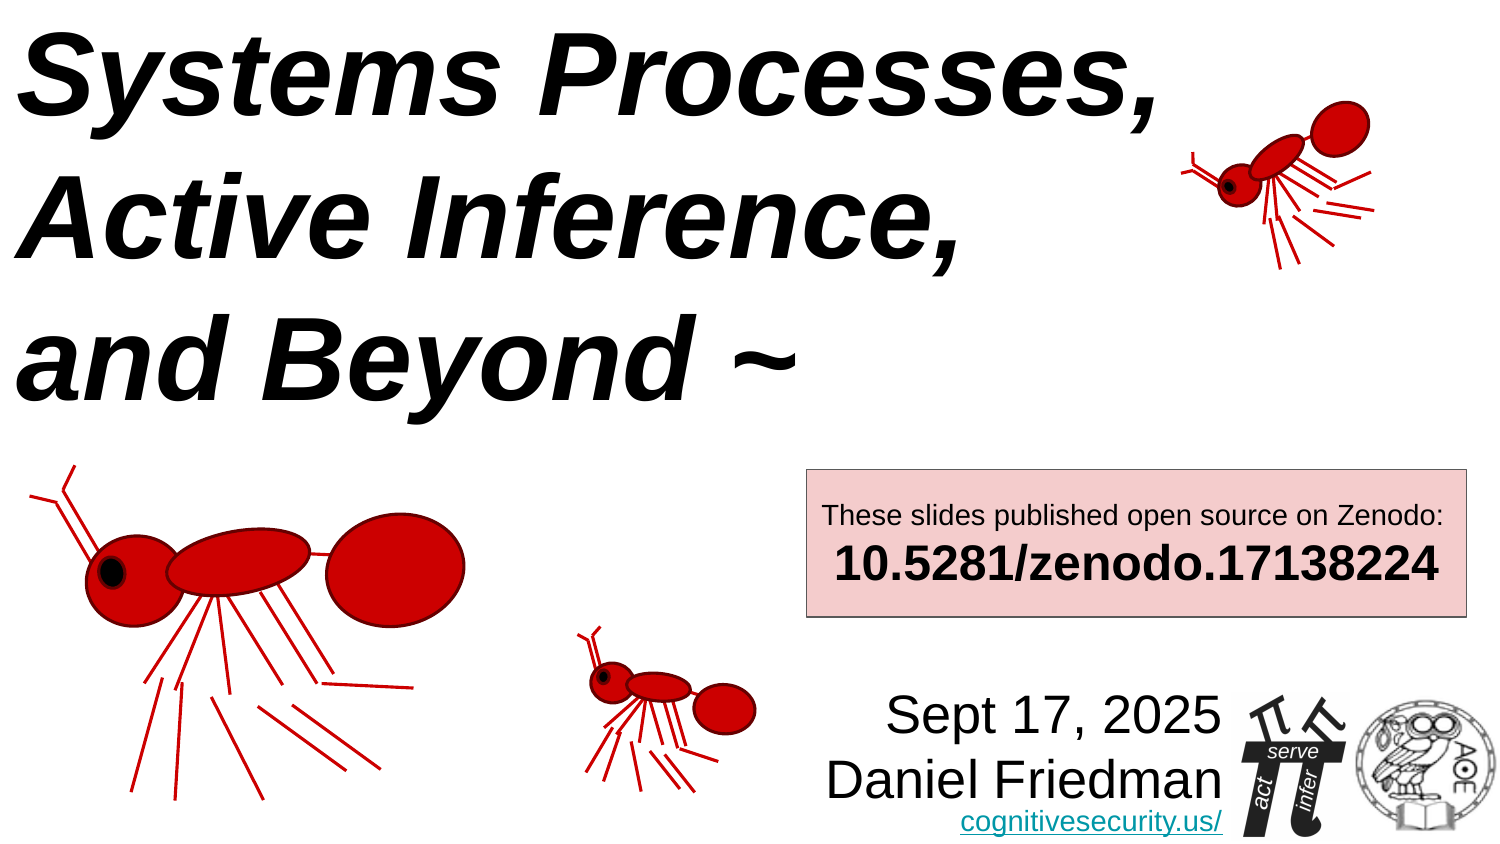

Systems Processes, Active Inference,
and Beyond ~
These slides published open source on Zenodo:
10.5281/zenodo.17138224
Sept 17, 2025
Daniel Friedman
cognitivesecurity.us/